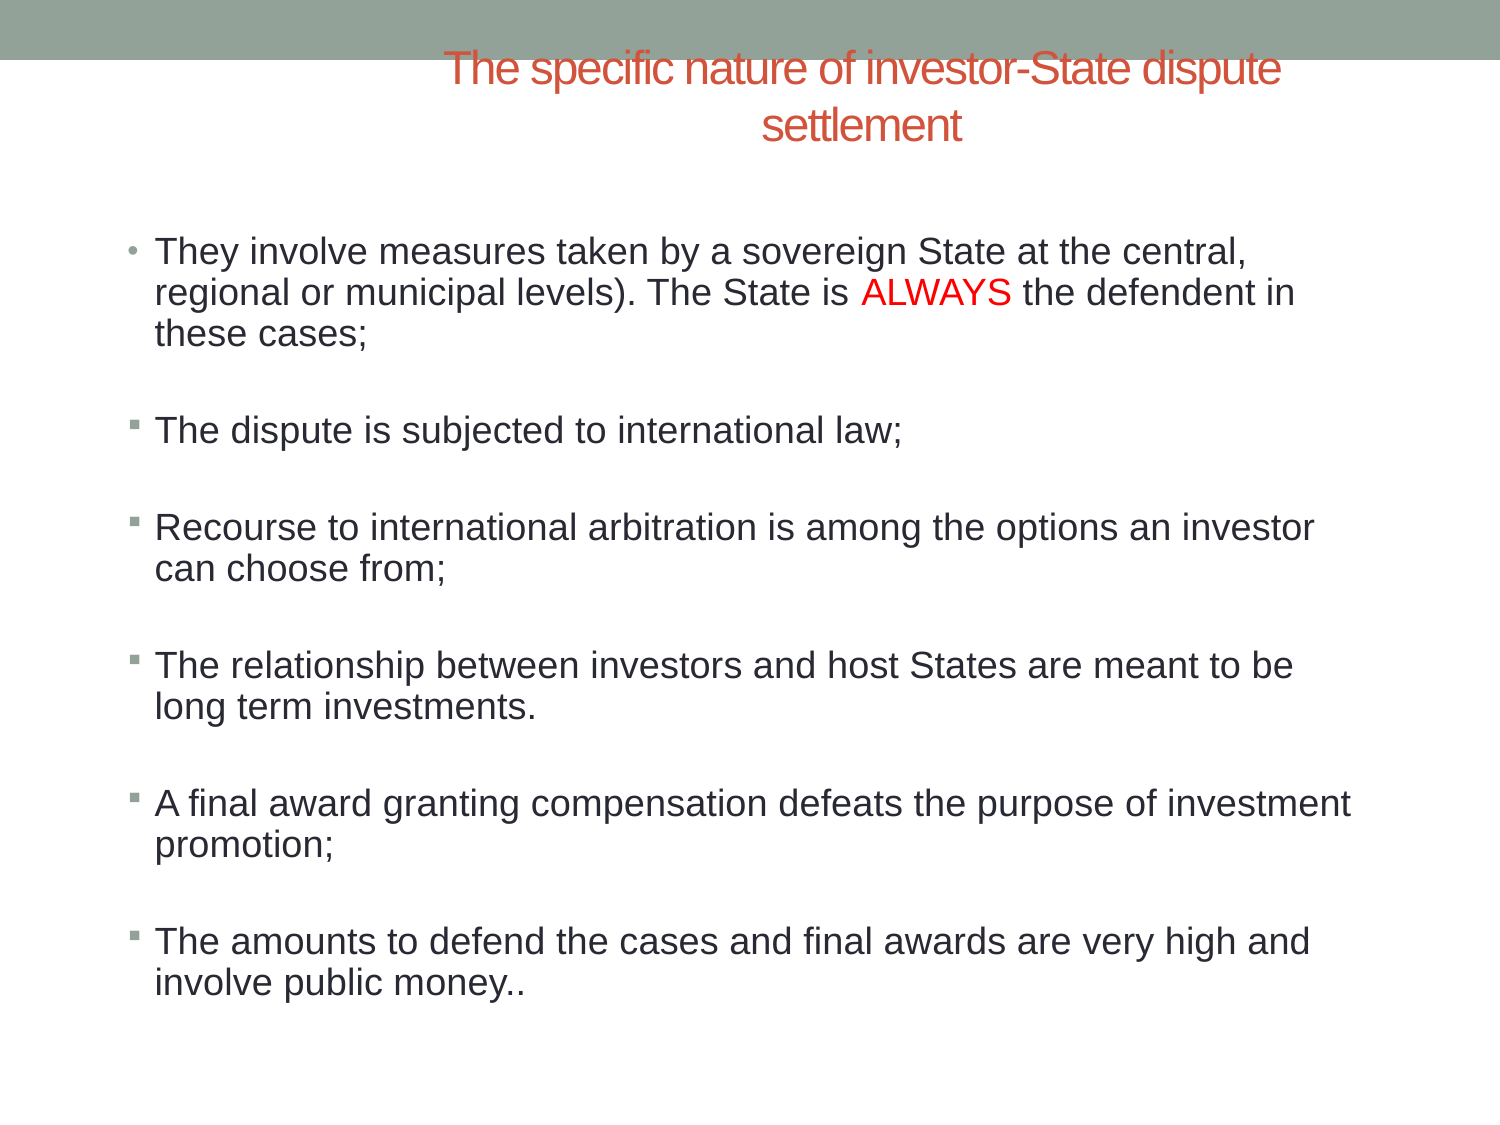

# The specific nature of investor-State dispute settlement
They involve measures taken by a sovereign State at the central, regional or municipal levels). The State is ALWAYS the defendent in these cases;
The dispute is subjected to international law;
Recourse to international arbitration is among the options an investor can choose from;
The relationship between investors and host States are meant to be long term investments.
A final award granting compensation defeats the purpose of investment promotion;
The amounts to defend the cases and final awards are very high and involve public money..